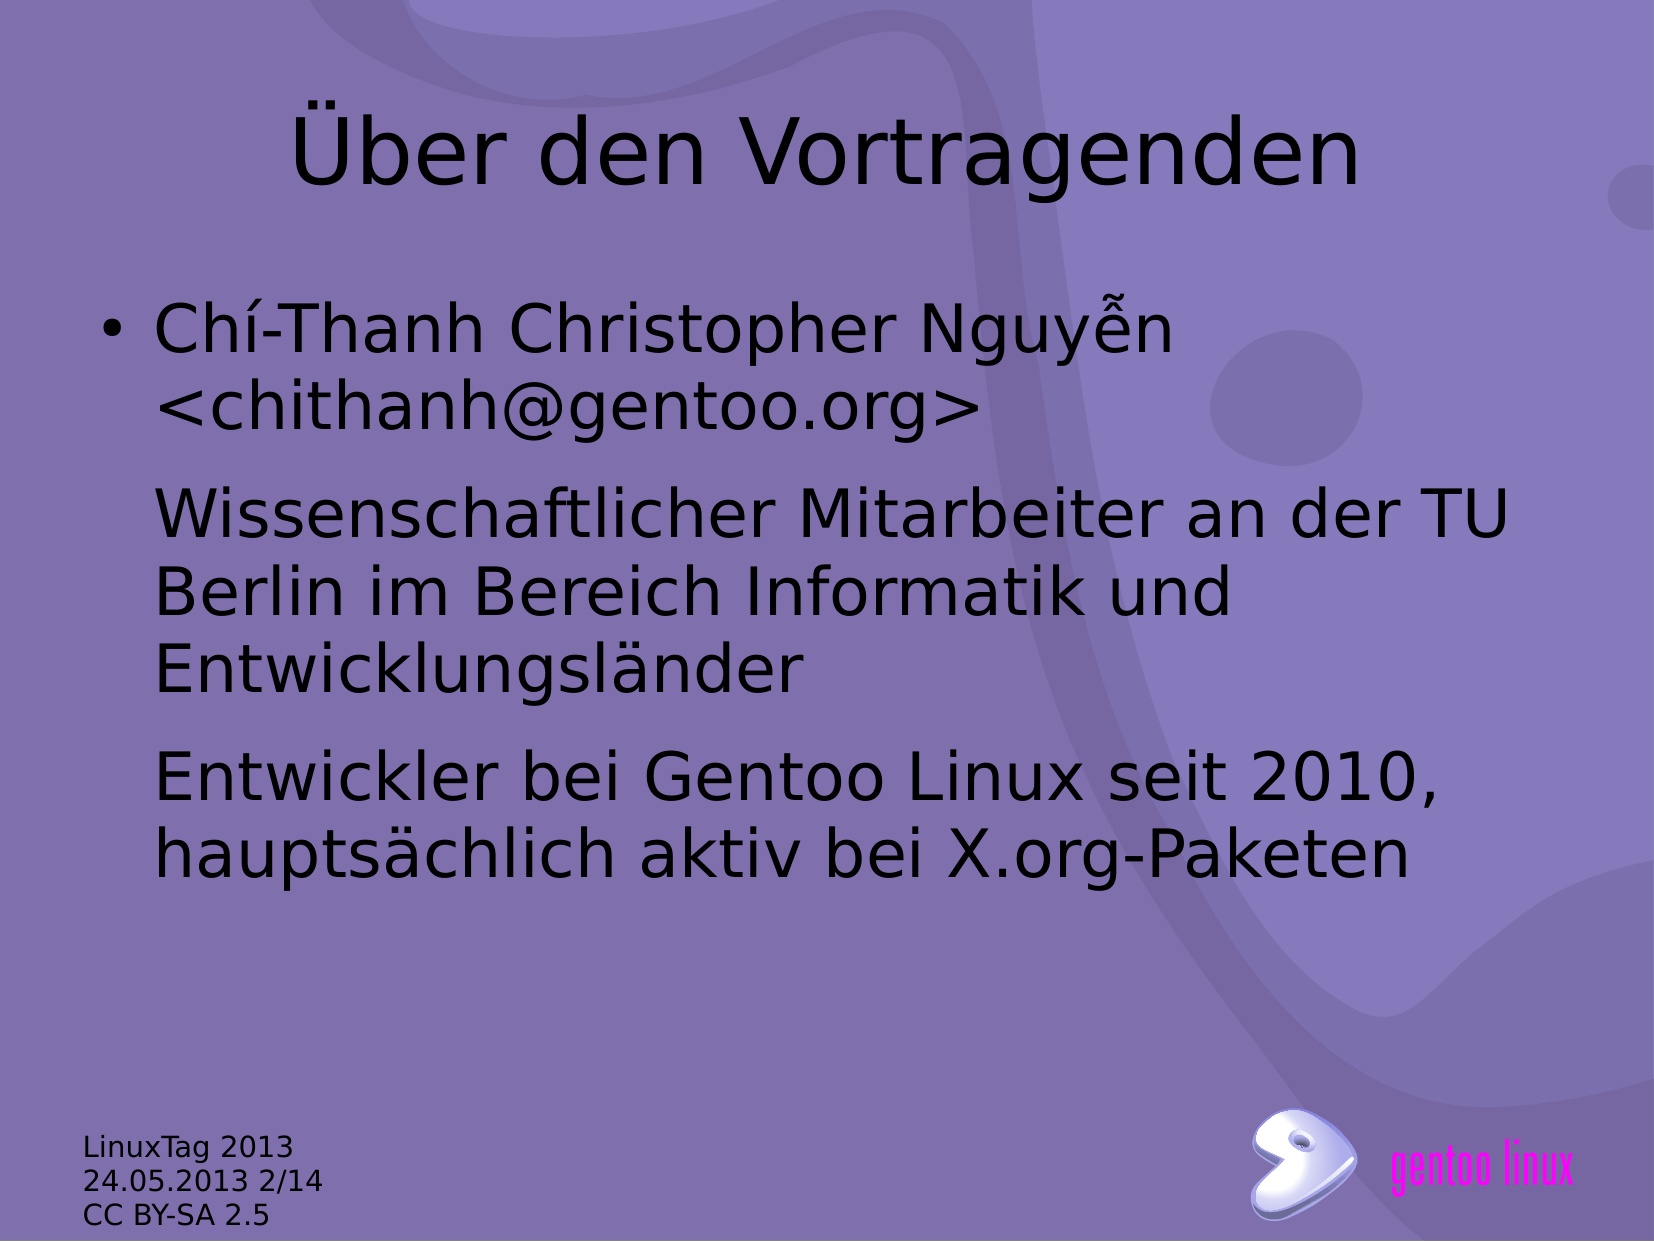

# Über den Vortragenden
Chí-Thanh Christopher Nguyễn <chithanh@gentoo.org>
Wissenschaftlicher Mitarbeiter an der TU Berlin im Bereich Informatik und Entwicklungsländer
Entwickler bei Gentoo Linux seit 2010, hauptsächlich aktiv bei X.org-Paketen